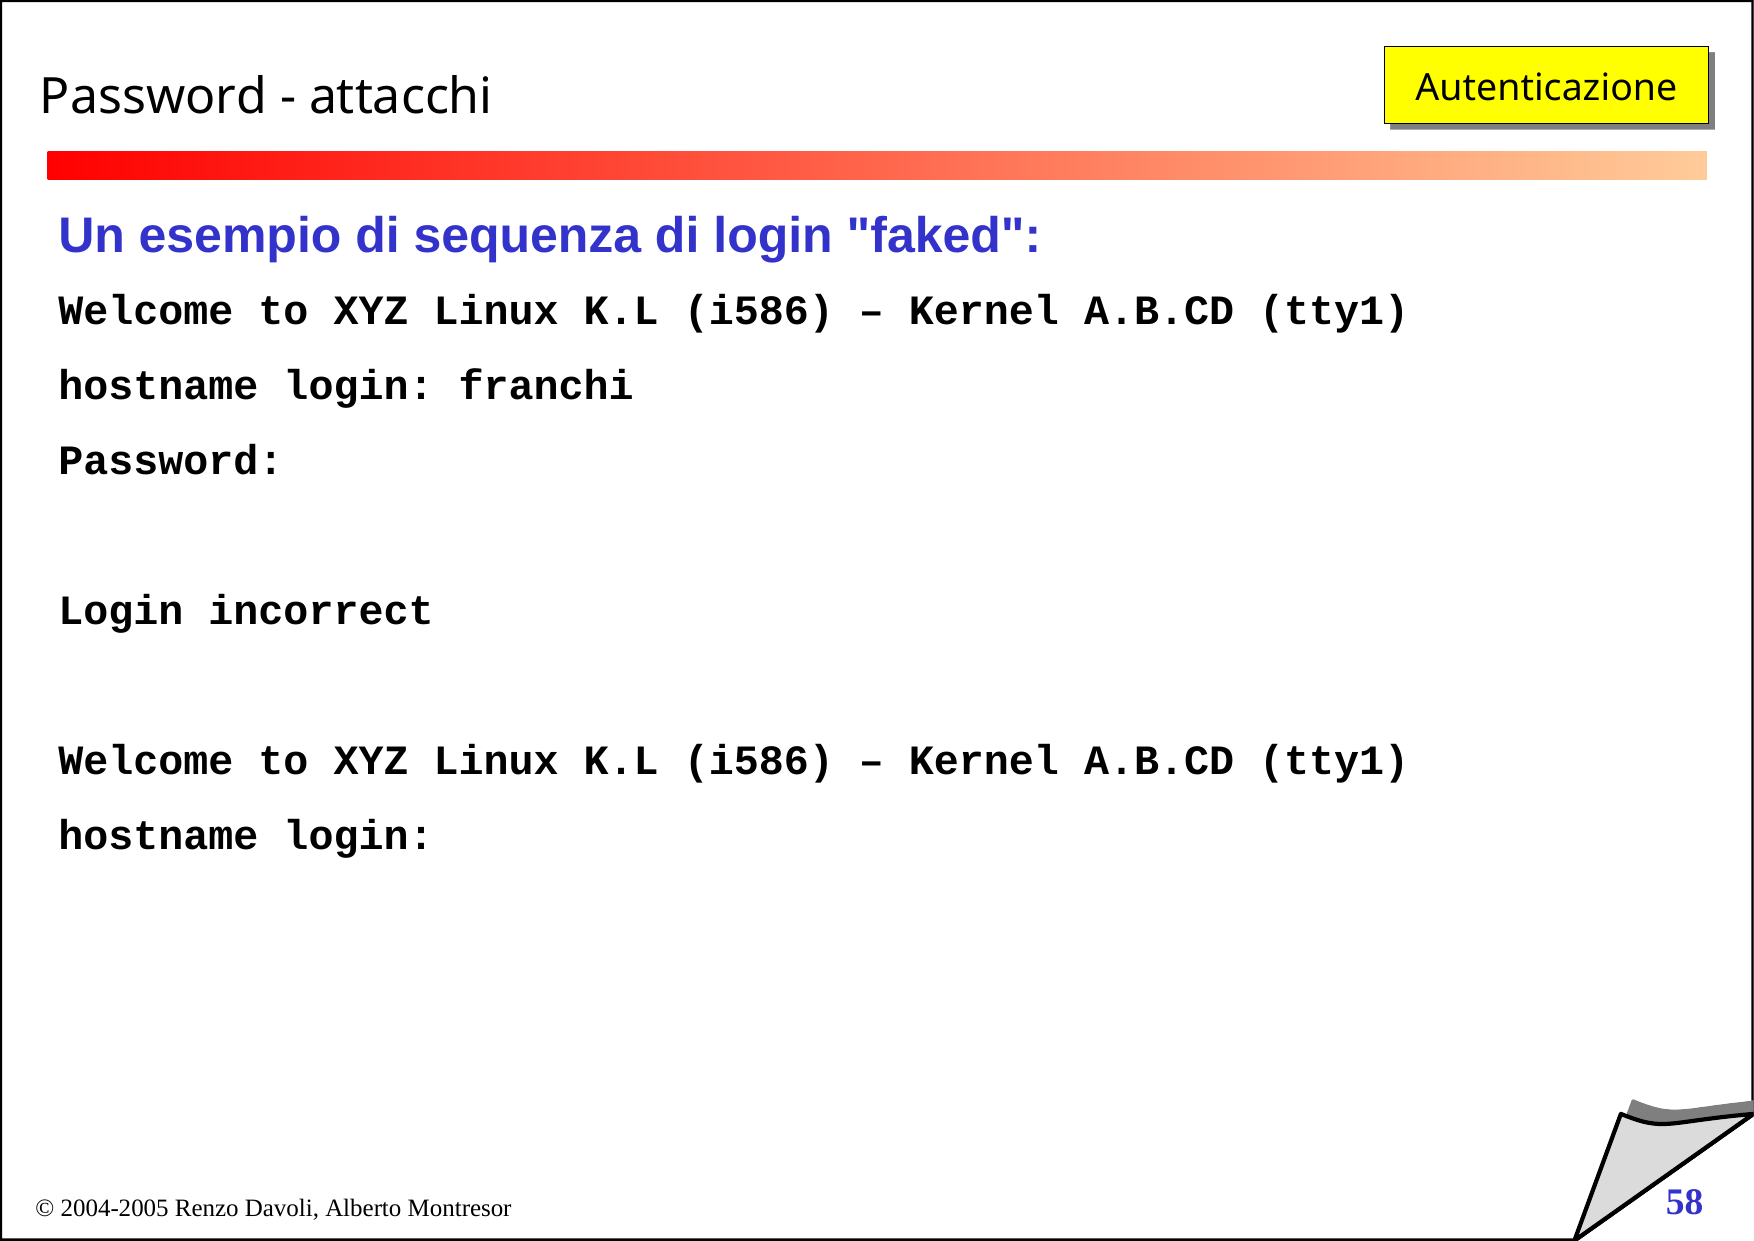

Autenticazione
# Password - attacchi
Un esempio di sequenza di login "faked":
Welcome to XYZ Linux K.L (i586) – Kernel A.B.CD (tty1)
hostname login: franchi
Password:
Login incorrect
Welcome to XYZ Linux K.L (i586) – Kernel A.B.CD (tty1)
hostname login: